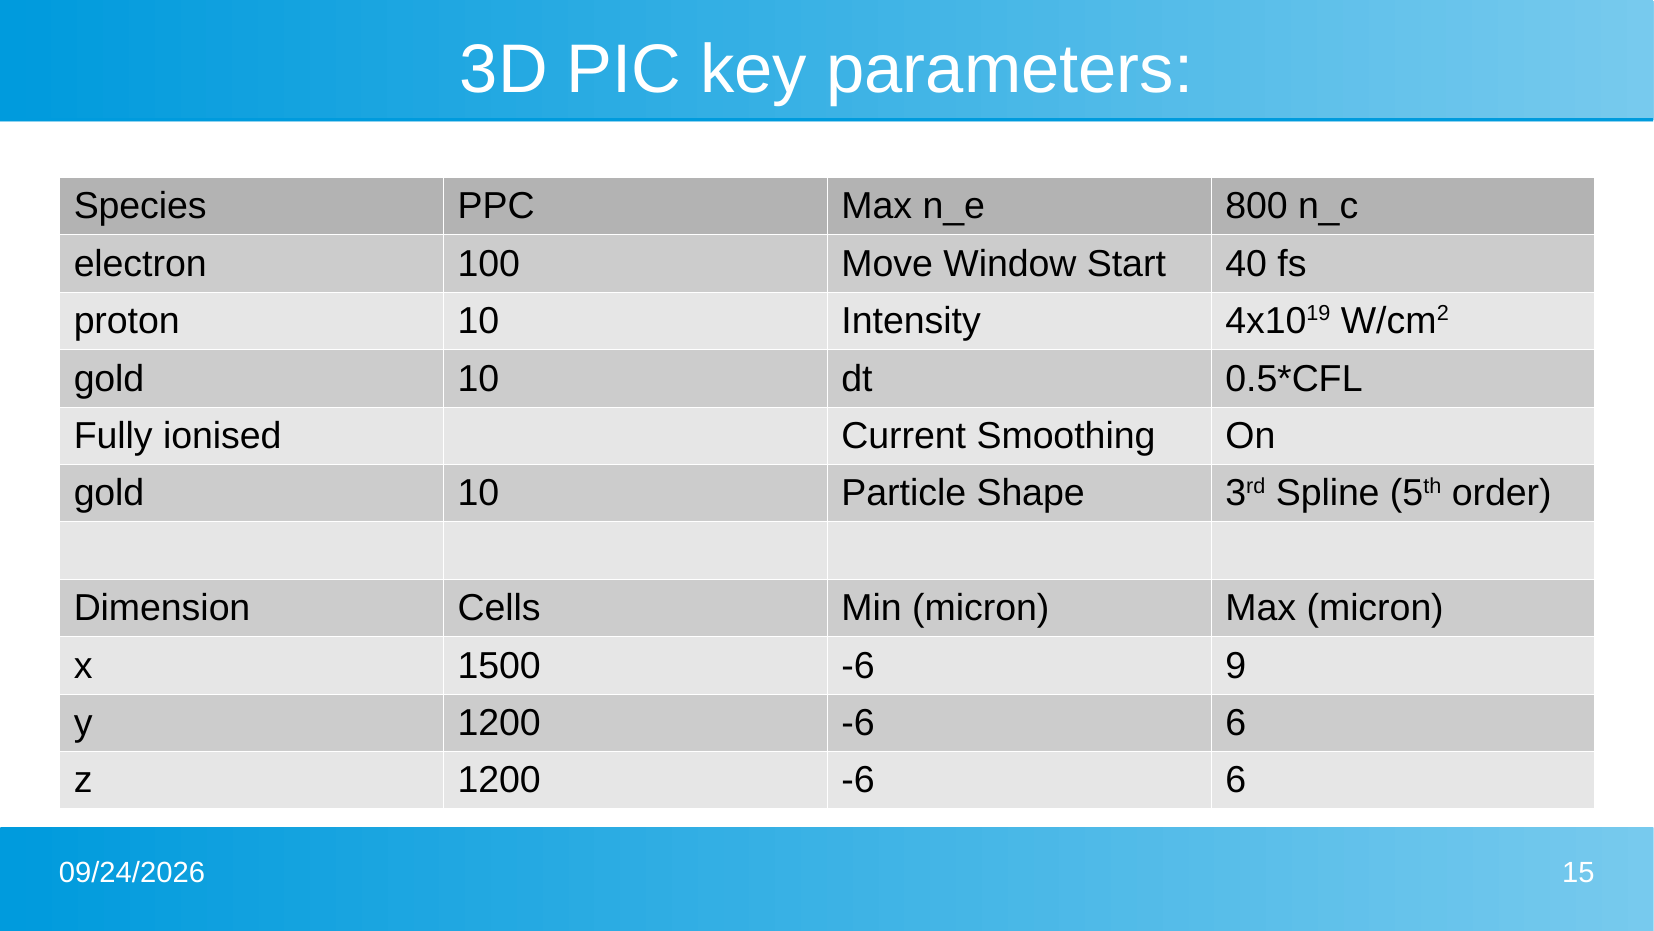

# 3D PIC key parameters:
| Species | PPC | Max n\_e | 800 n\_c |
| --- | --- | --- | --- |
| electron | 100 | Move Window Start | 40 fs |
| proton | 10 | Intensity | 4x1019 W/cm2 |
| gold | 10 | dt | 0.5\*CFL |
| Fully ionised | | Current Smoothing | On |
| gold | 10 | Particle Shape | 3rd Spline (5th order) |
| | | | |
| Dimension | Cells | Min (micron) | Max (micron) |
| x | 1500 | -6 | 9 |
| y | 1200 | -6 | 6 |
| z | 1200 | -6 | 6 |
15